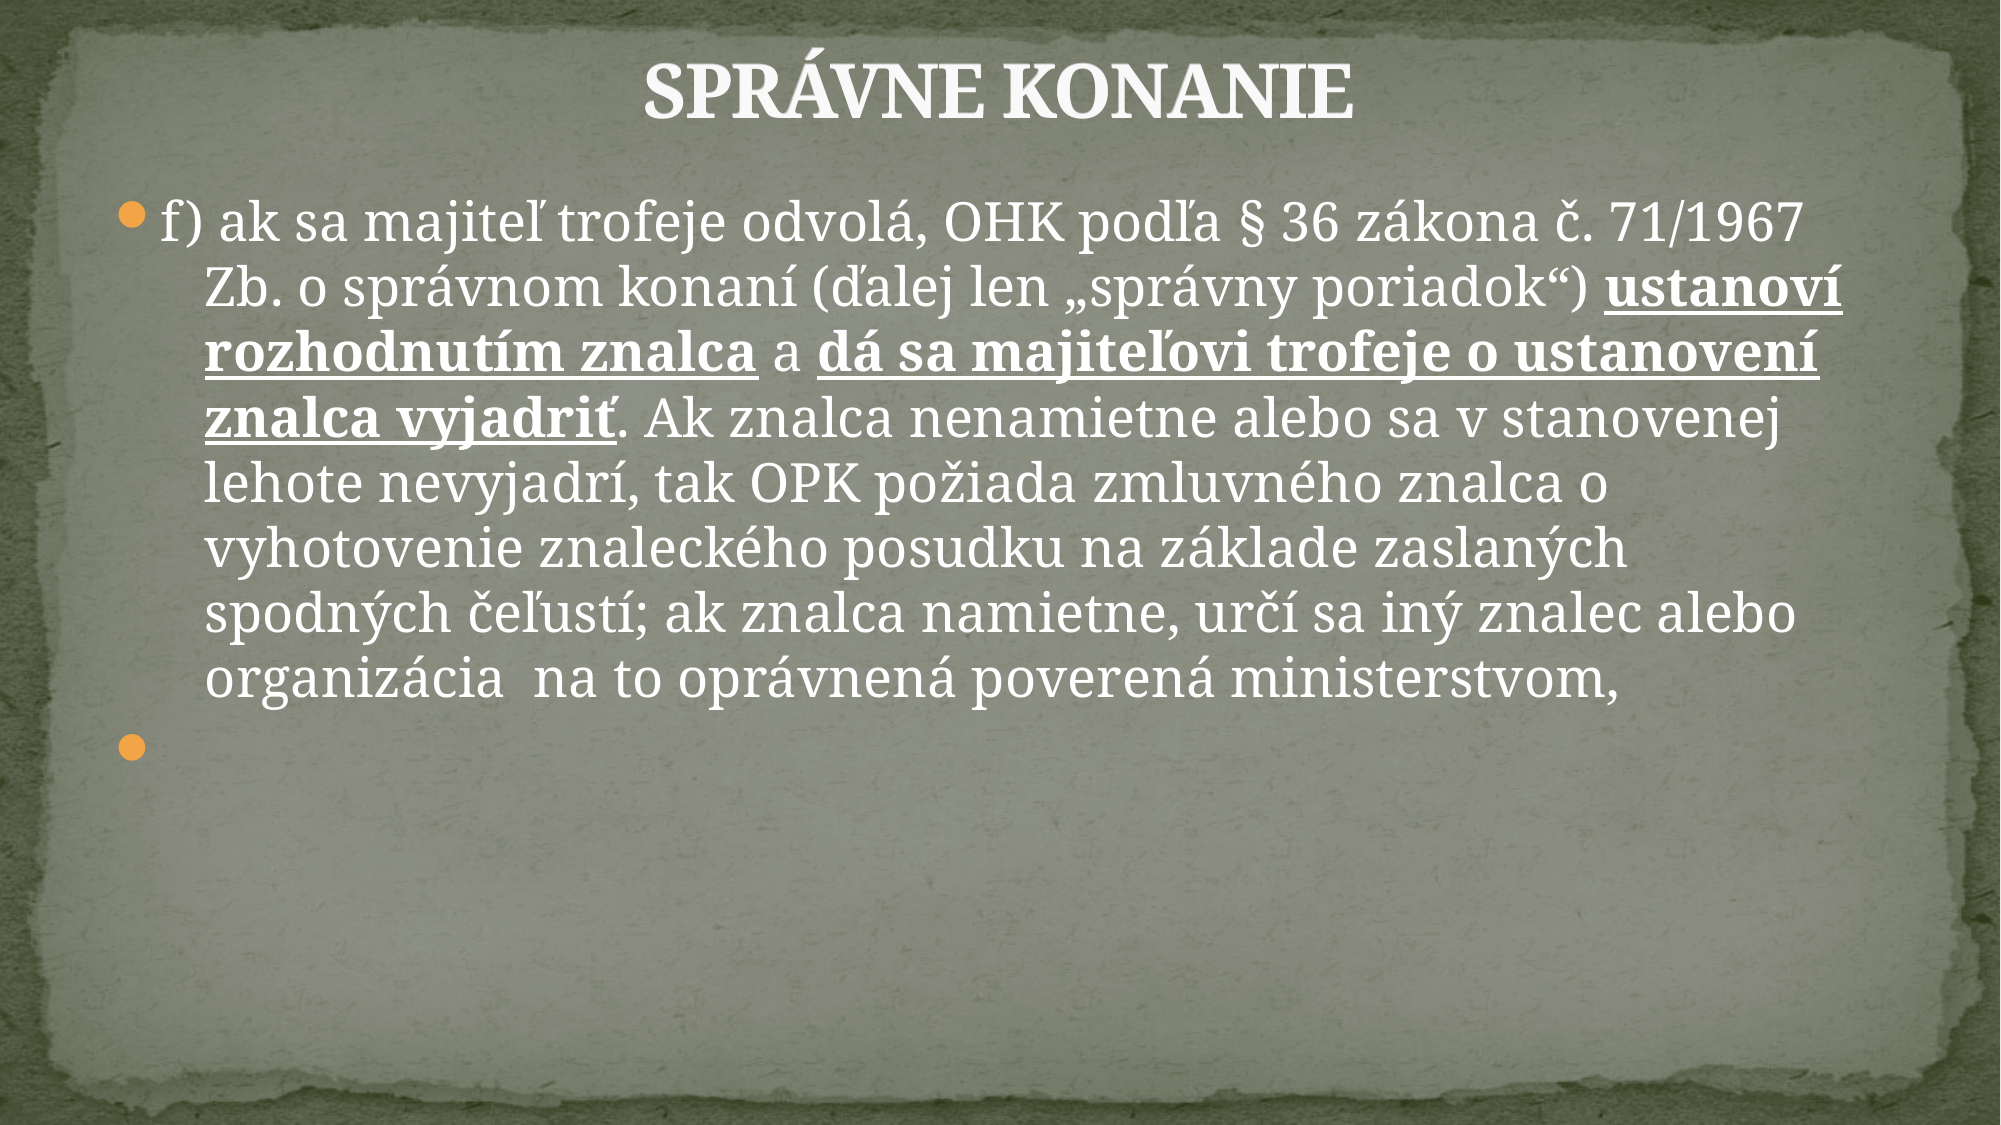

SPRÁVNE KONANIE
# f) ak sa majiteľ trofeje odvolá, OHK podľa § 36 zákona č. 71/1967 Zb. o správnom konaní (ďalej len „správny poriadok“) ustanoví rozhodnutím znalca a dá sa majiteľovi trofeje o ustanovení znalca vyjadriť. Ak znalca nenamietne alebo sa v stanovenej lehote nevyjadrí, tak OPK požiada zmluvného znalca o vyhotovenie znaleckého posudku na základe zaslaných spodných čeľustí; ak znalca namietne, určí sa iný znalec alebo organizácia na to oprávnená poverená ministerstvom,